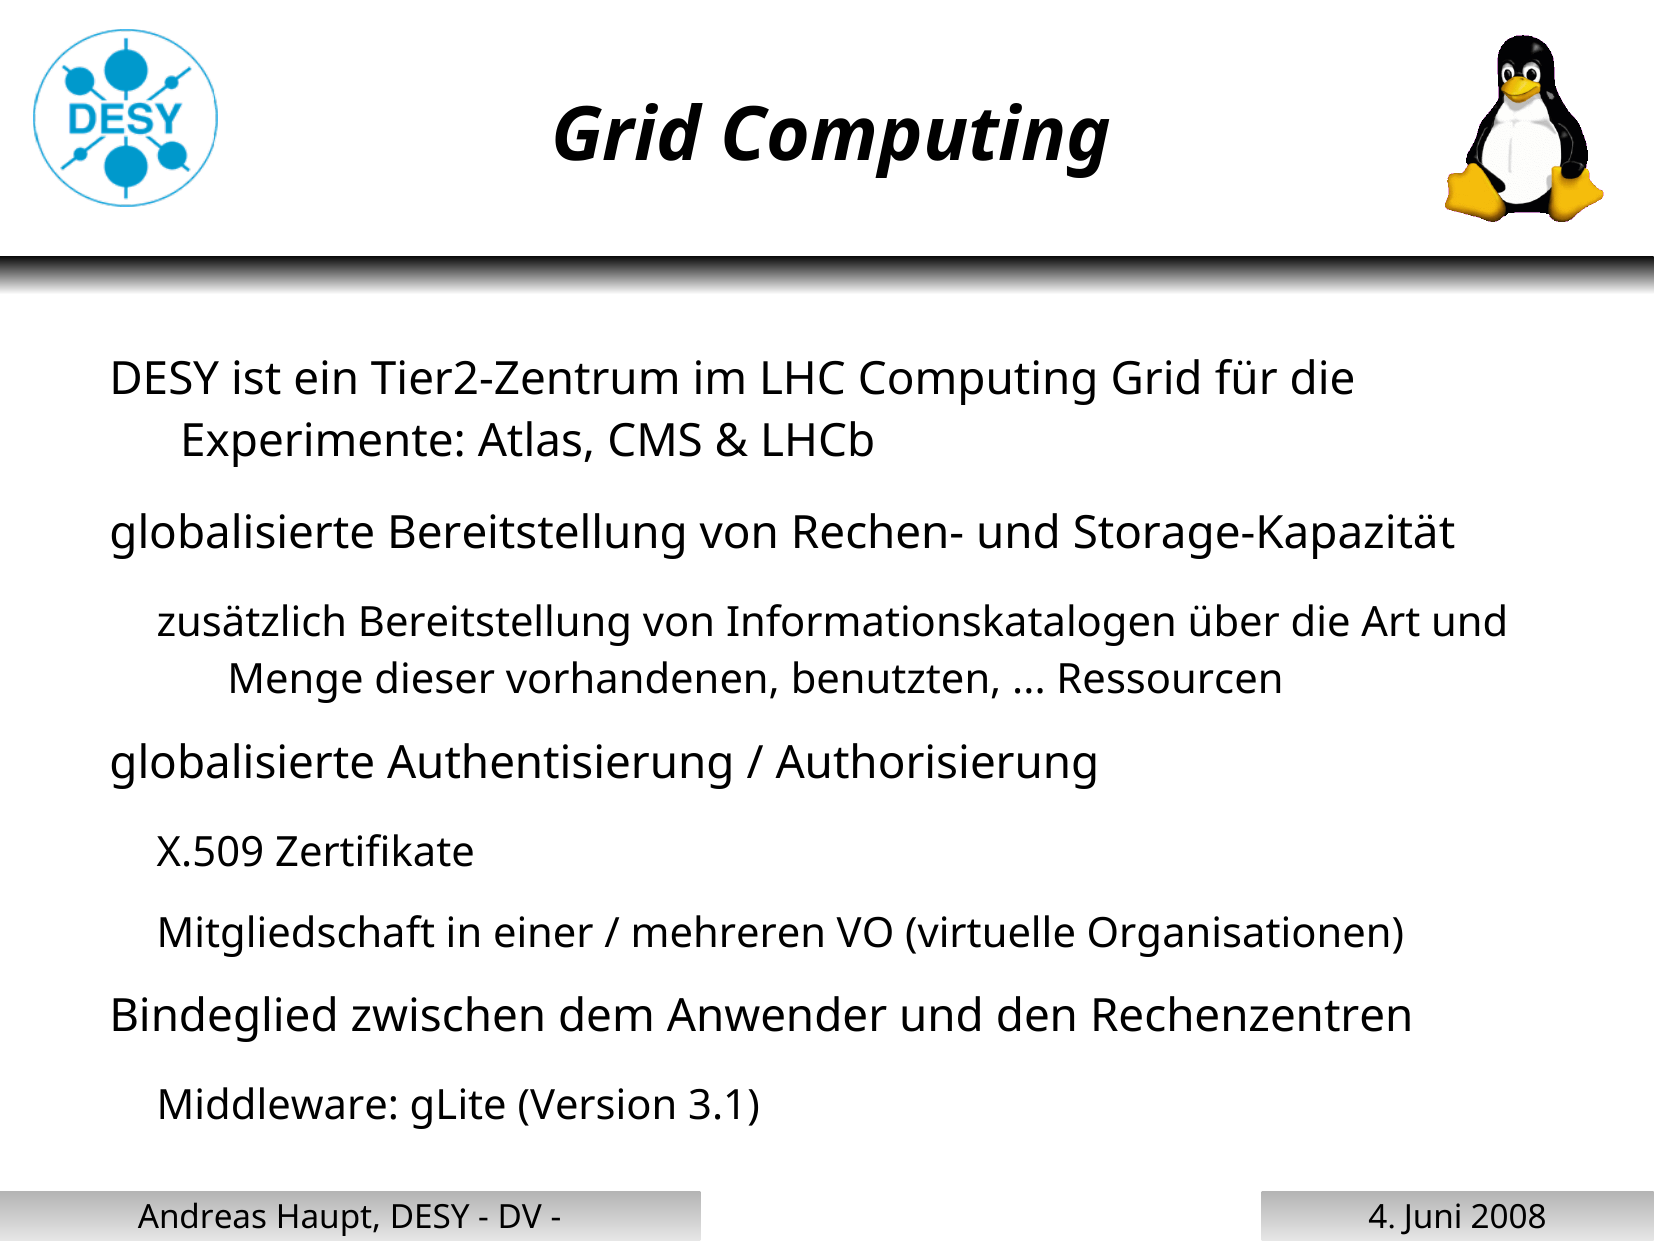

# Grid Computing
DESY ist ein Tier2-Zentrum im LHC Computing Grid für die Experimente: Atlas, CMS & LHCb
globalisierte Bereitstellung von Rechen- und Storage-Kapazität
zusätzlich Bereitstellung von Informationskatalogen über die Art und Menge dieser vorhandenen, benutzten, ... Ressourcen
globalisierte Authentisierung / Authorisierung
X.509 Zertifikate
Mitgliedschaft in einer / mehreren VO (virtuelle Organisationen)
Bindeglied zwischen dem Anwender und den Rechenzentren
Middleware: gLite (Version 3.1)